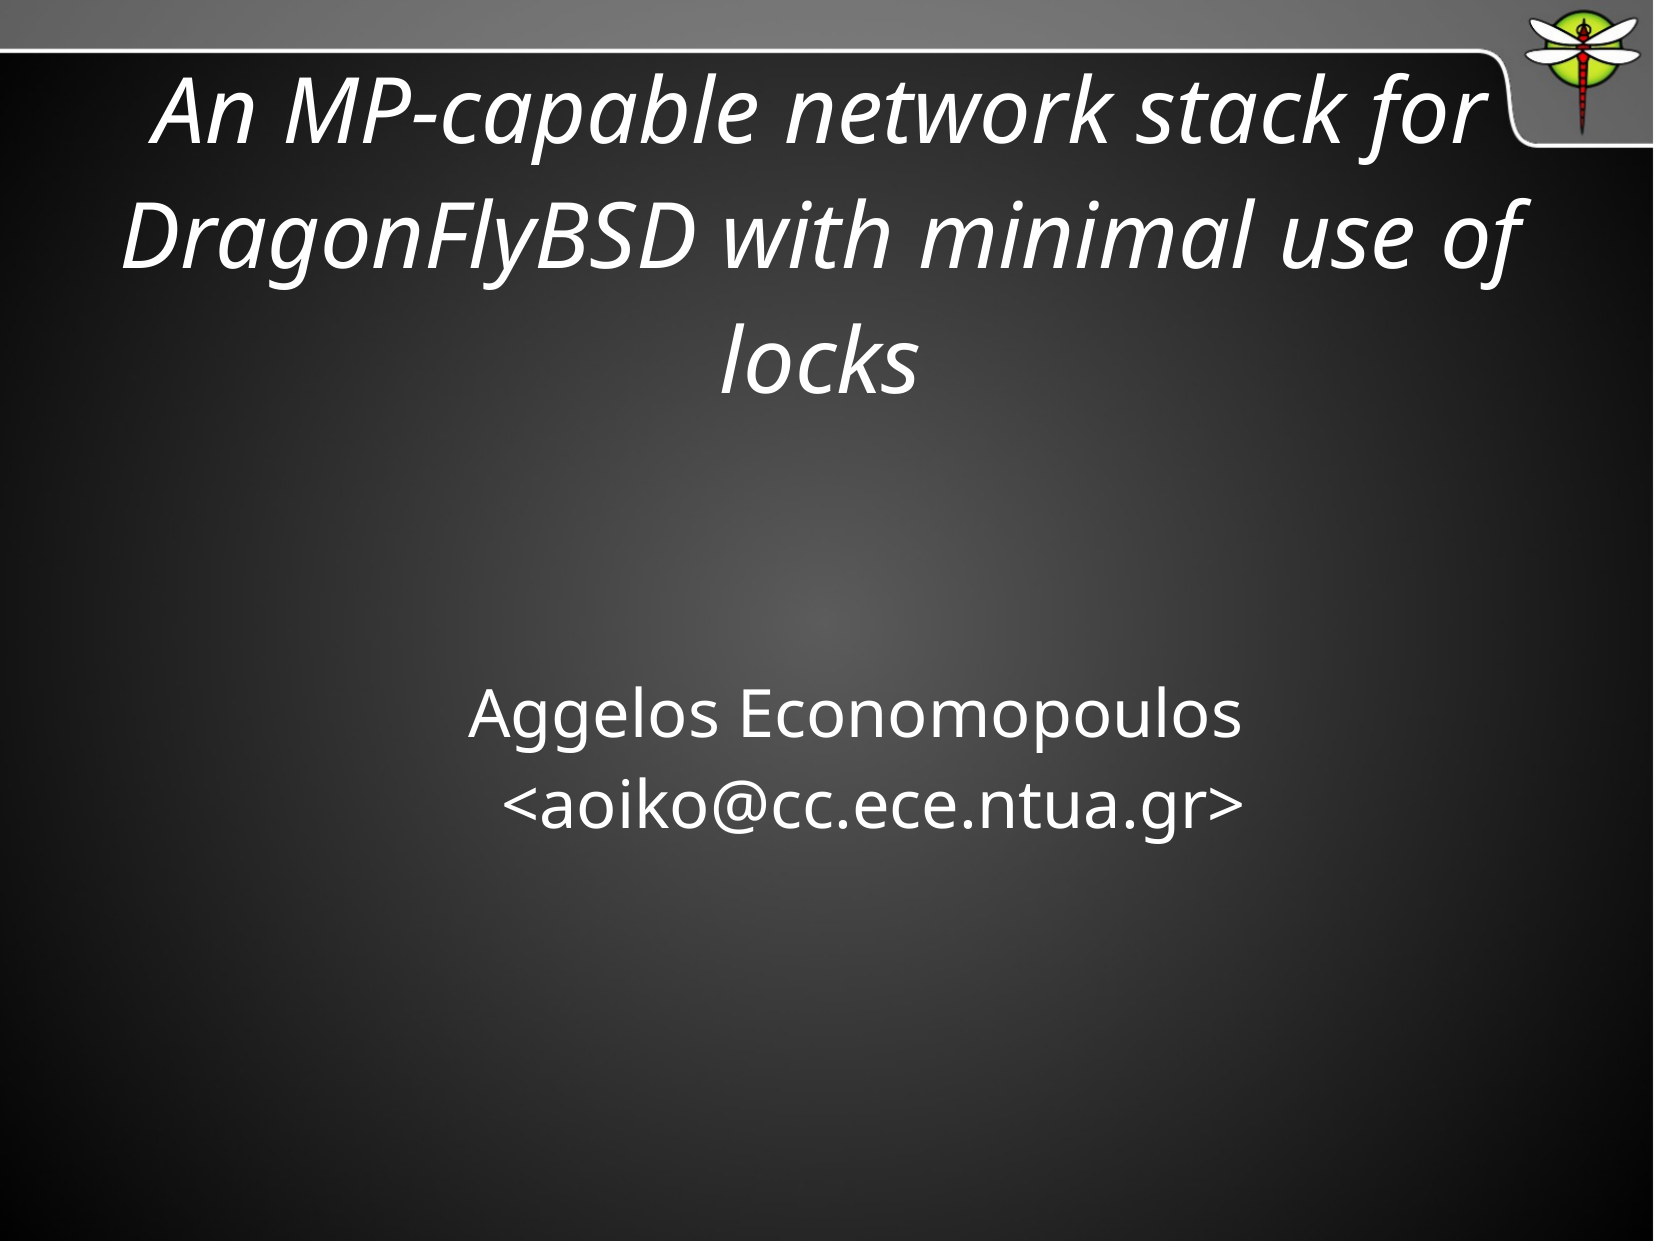

# An MP-capable network stack for DragonFlyBSD with minimal use of locks
Aggelos Economopoulos <aoiko@cc.ece.ntua.gr>